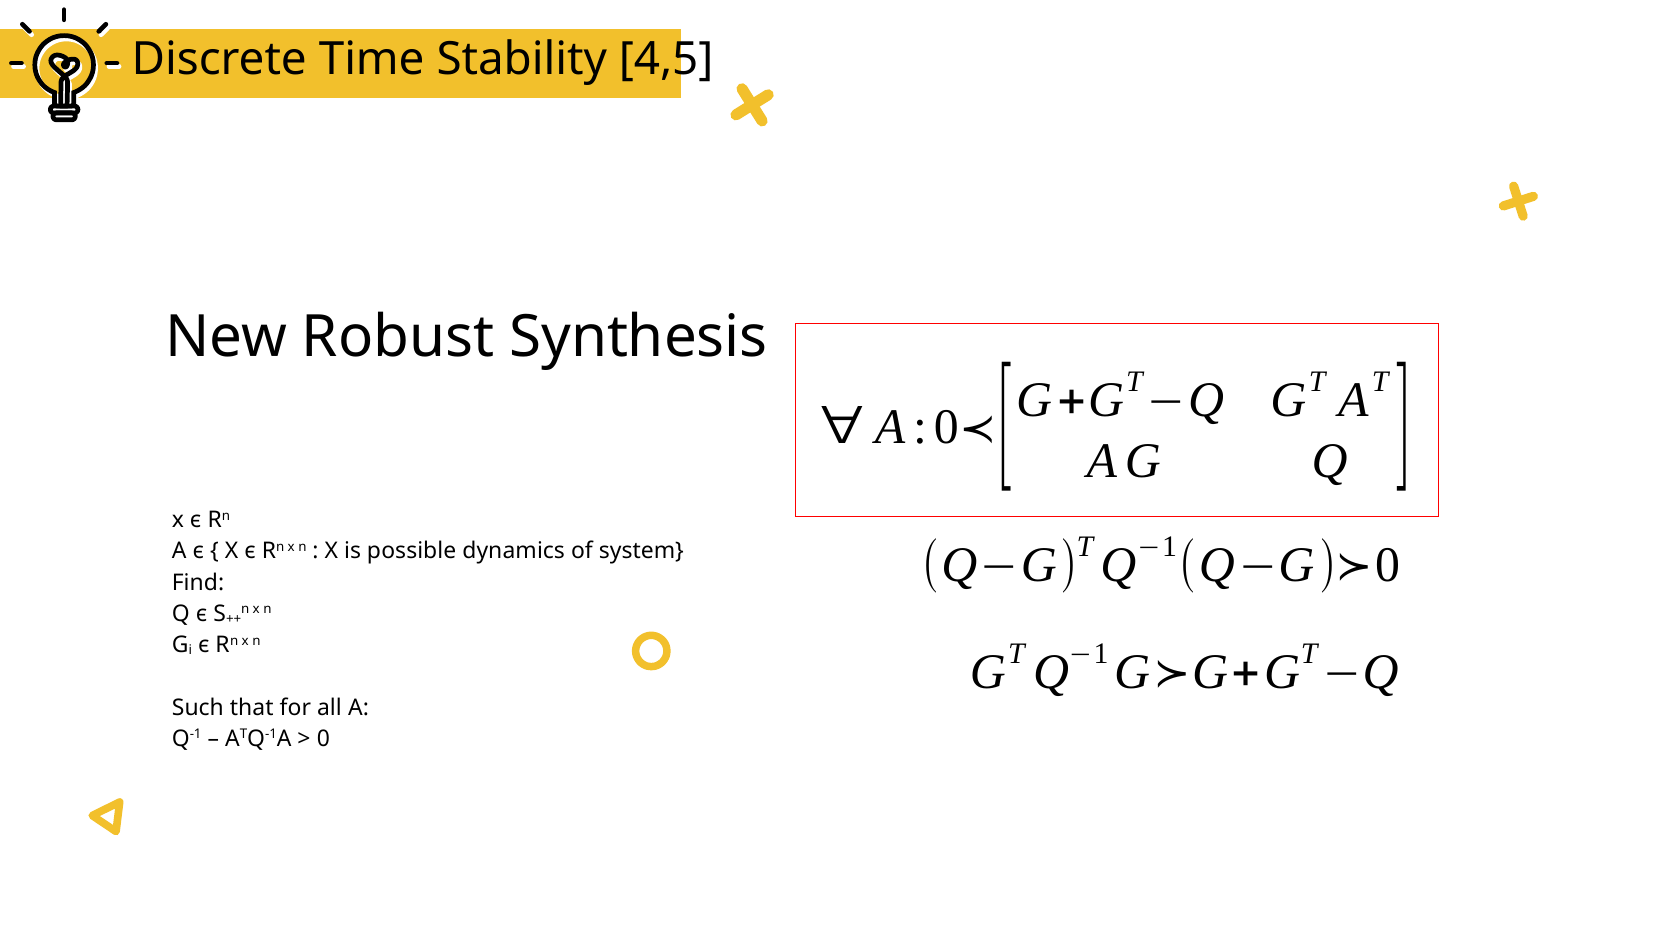

Discrete Time Stability [4,5]
# New Robust Synthesis
x ϵ Rn
A ϵ { X ϵ Rn x n : X is possible dynamics of system}
Find:
Q ϵ S++n x n
Gi ϵ Rn x n
Such that for all A:
Q-1 – ATQ-1A > 0